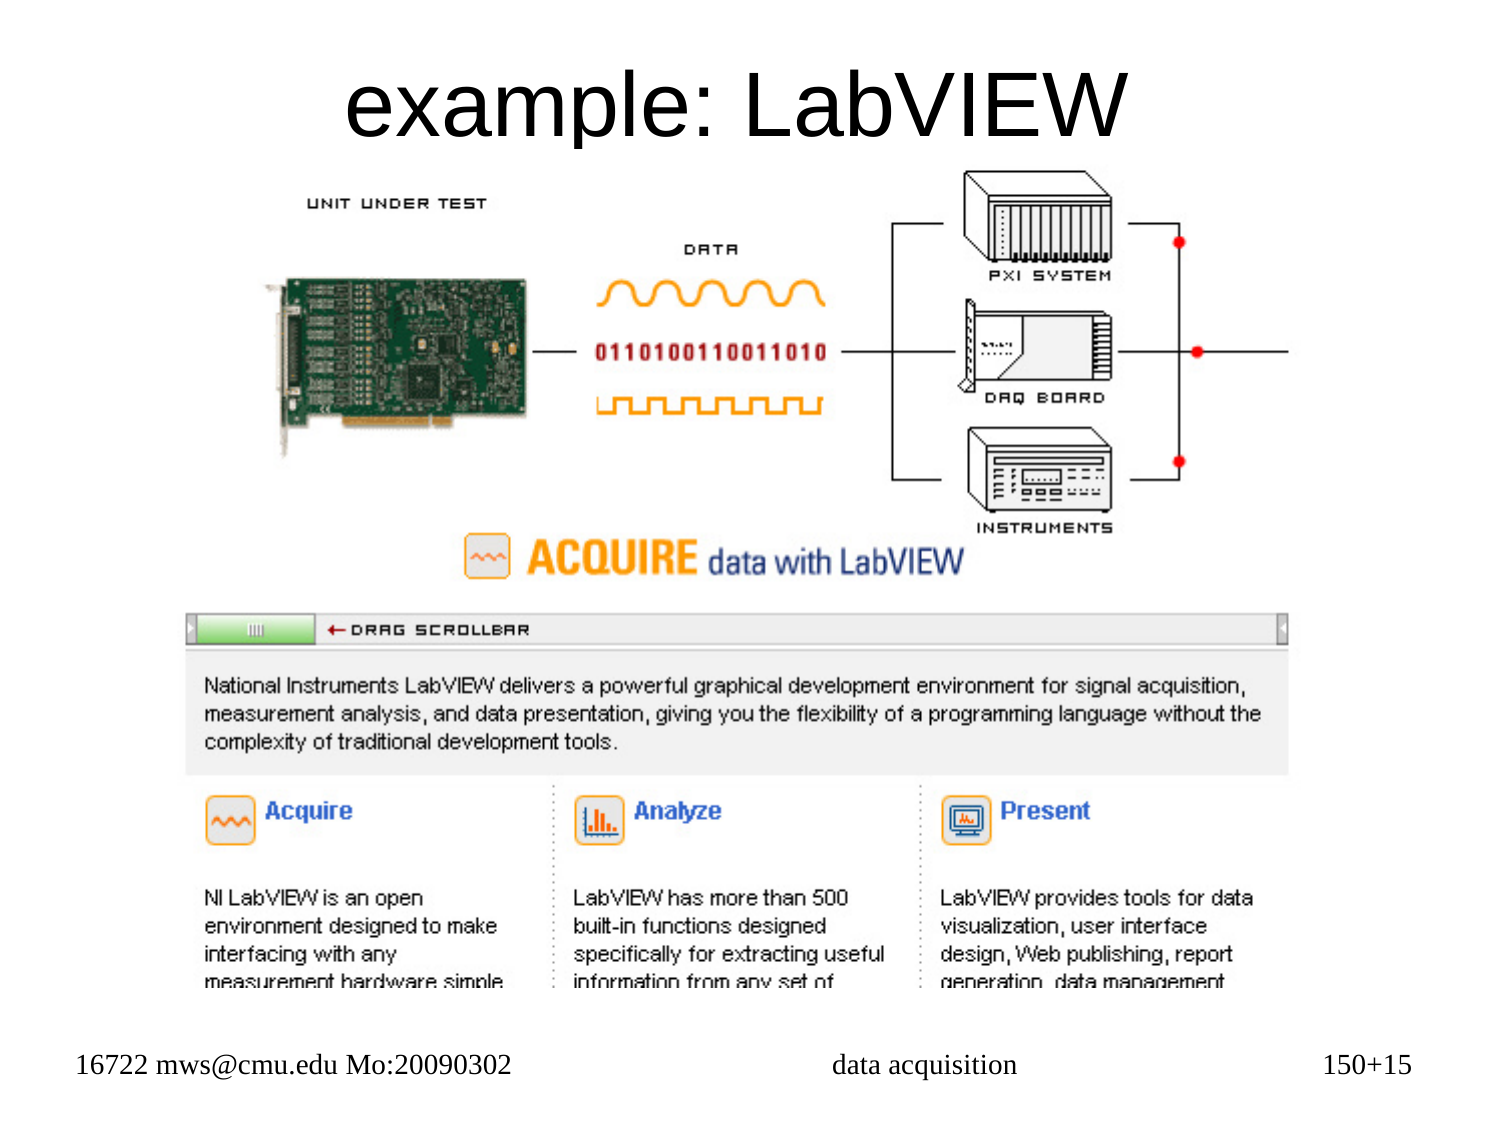

example: LabVIEW
16722 mws@cmu.edu Mo:20090302
data acquisition
15